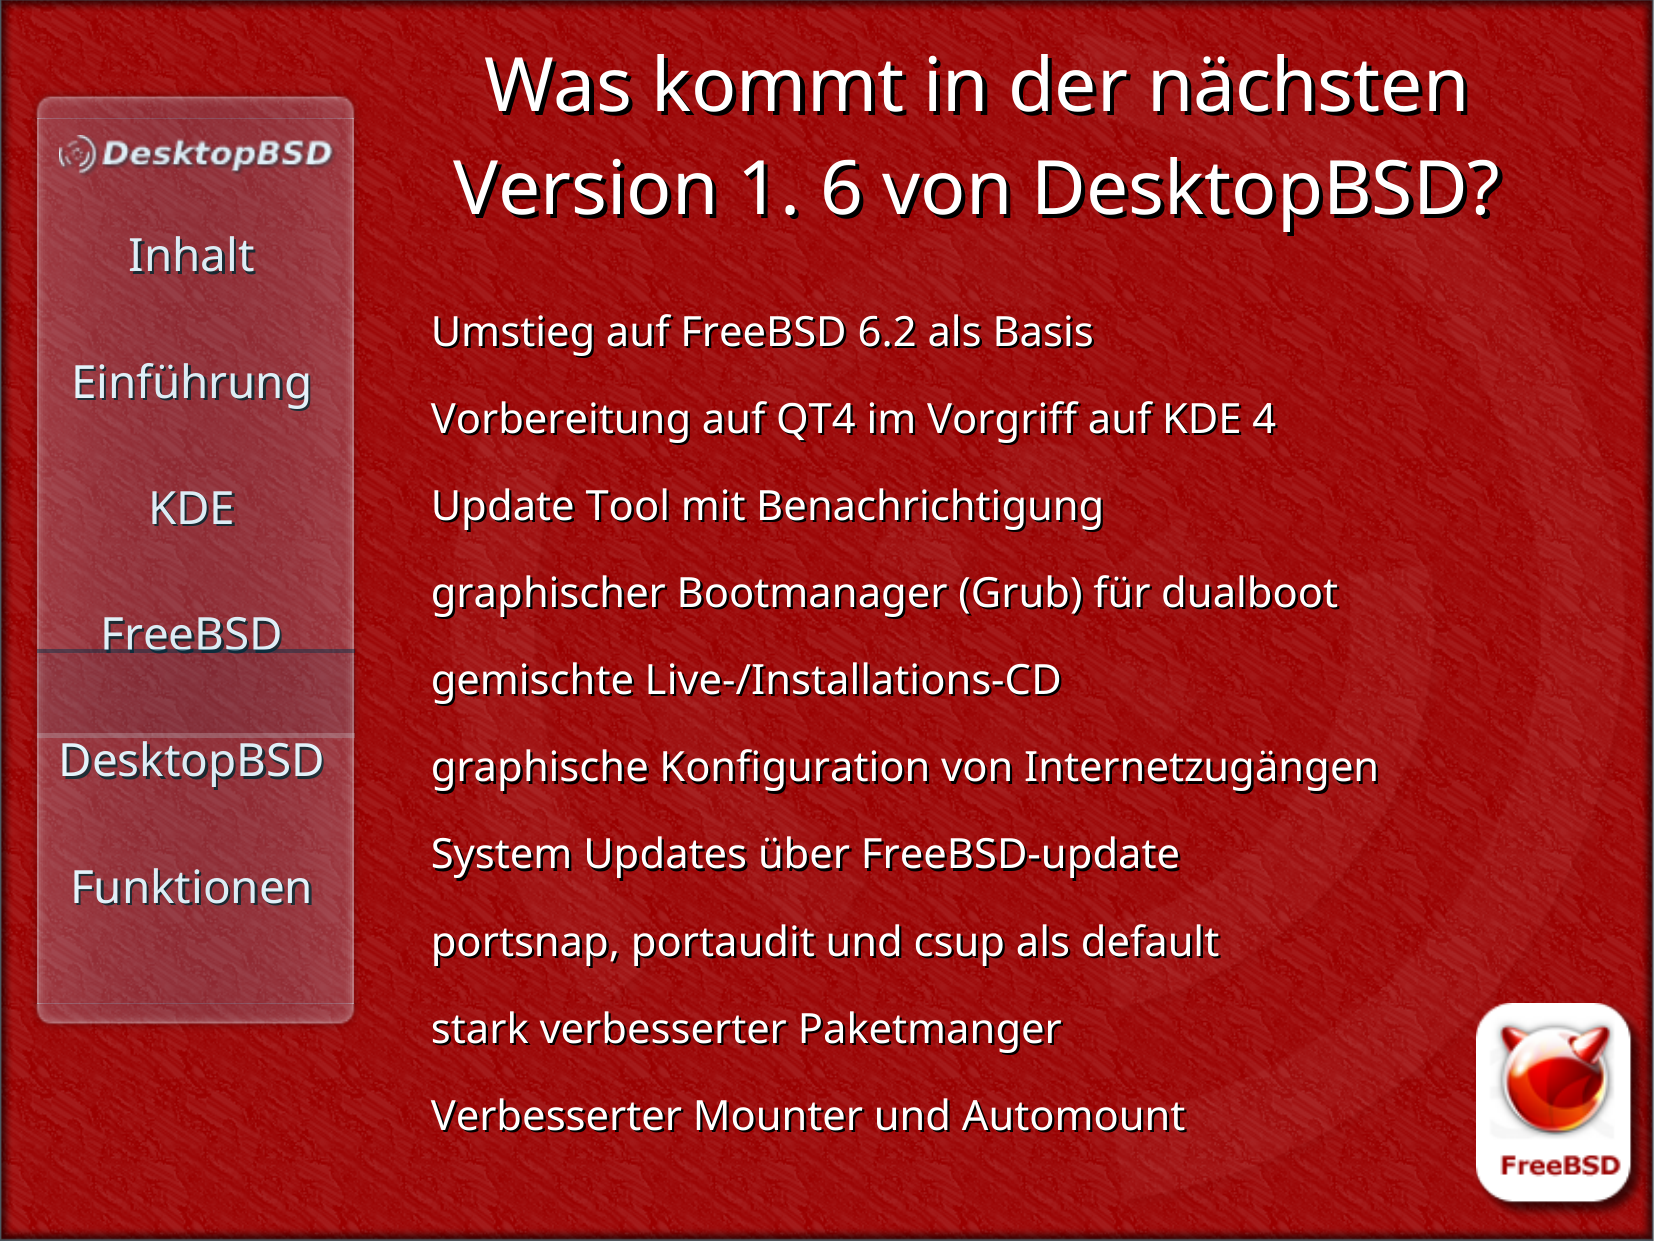

# Was kommt in der nächsten Version 1. 6 von DesktopBSD?
Umstieg auf FreeBSD 6.2 als Basis
Vorbereitung auf QT4 im Vorgriff auf KDE 4
Update Tool mit Benachrichtigung
graphischer Bootmanager (Grub) für dualboot
gemischte Live-/Installations-CD
graphische Konfiguration von Internetzugängen
System Updates über FreeBSD-update
portsnap, portaudit und csup als default
stark verbesserter Paketmanger
Verbesserter Mounter und Automount